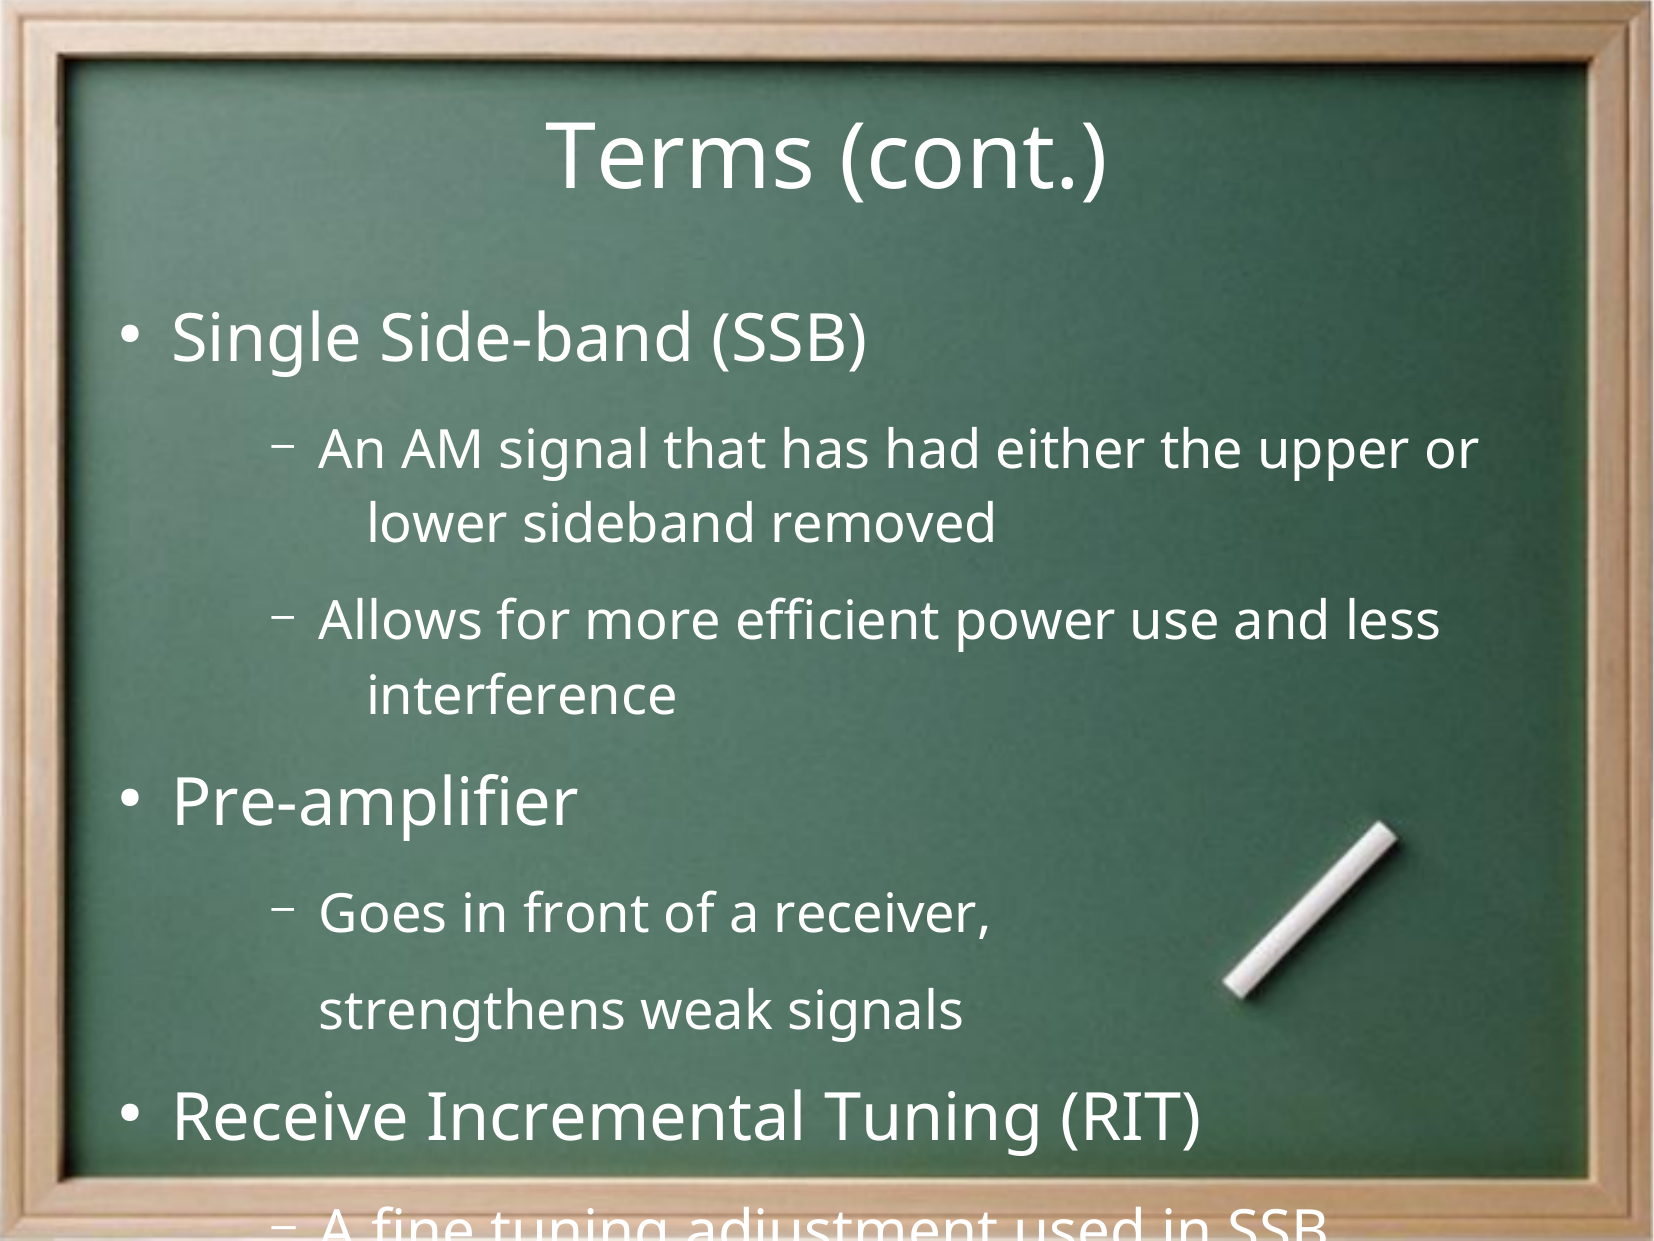

# Terms (cont.)
Single Side-band (SSB)
An AM signal that has had either the upper or lower sideband removed
Allows for more efficient power use and less interference
Pre-amplifier
Goes in front of a receiver,
strengthens weak signals
Receive Incremental Tuning (RIT)
A fine tuning adjustment used in SSB